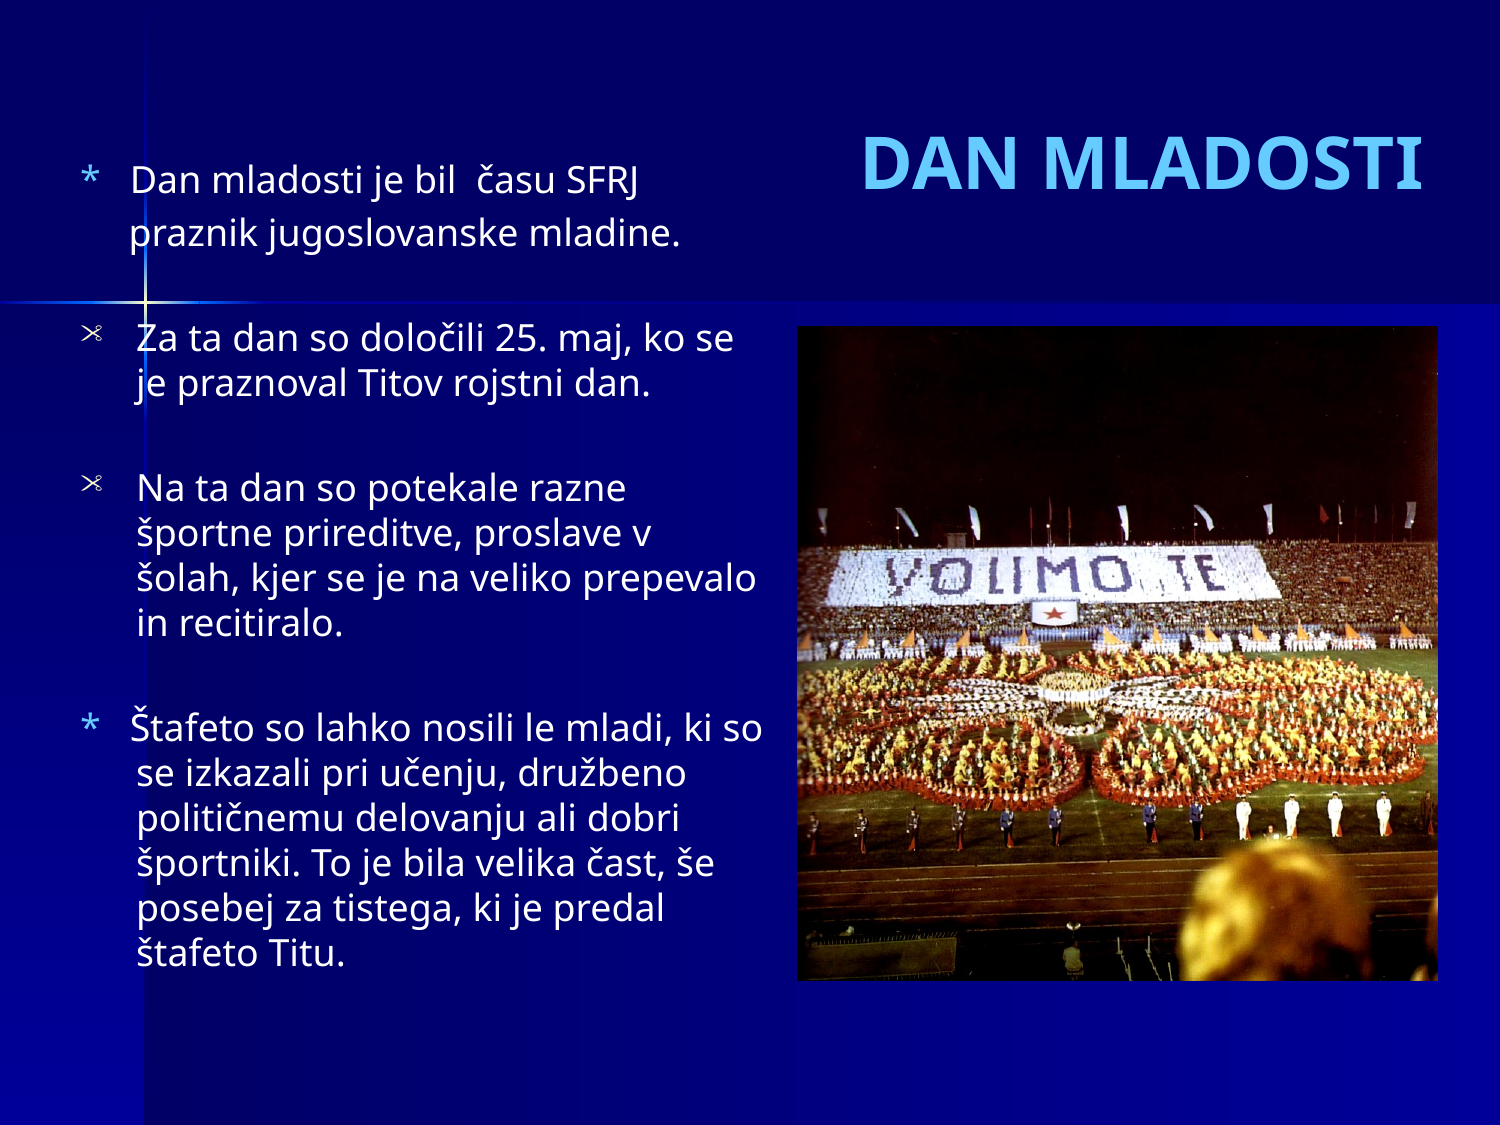

# DAN MLADOSTI
* Dan mladosti je bil času SFRJ
 praznik jugoslovanske mladine.
Za ta dan so določili 25. maj, ko se je praznoval Titov rojstni dan.
Na ta dan so potekale razne športne prireditve, proslave v šolah, kjer se je na veliko prepevalo in recitiralo.
* Štafeto so lahko nosili le mladi, ki so se izkazali pri učenju, družbeno političnemu delovanju ali dobri športniki. To je bila velika čast, še posebej za tistega, ki je predal štafeto Titu.